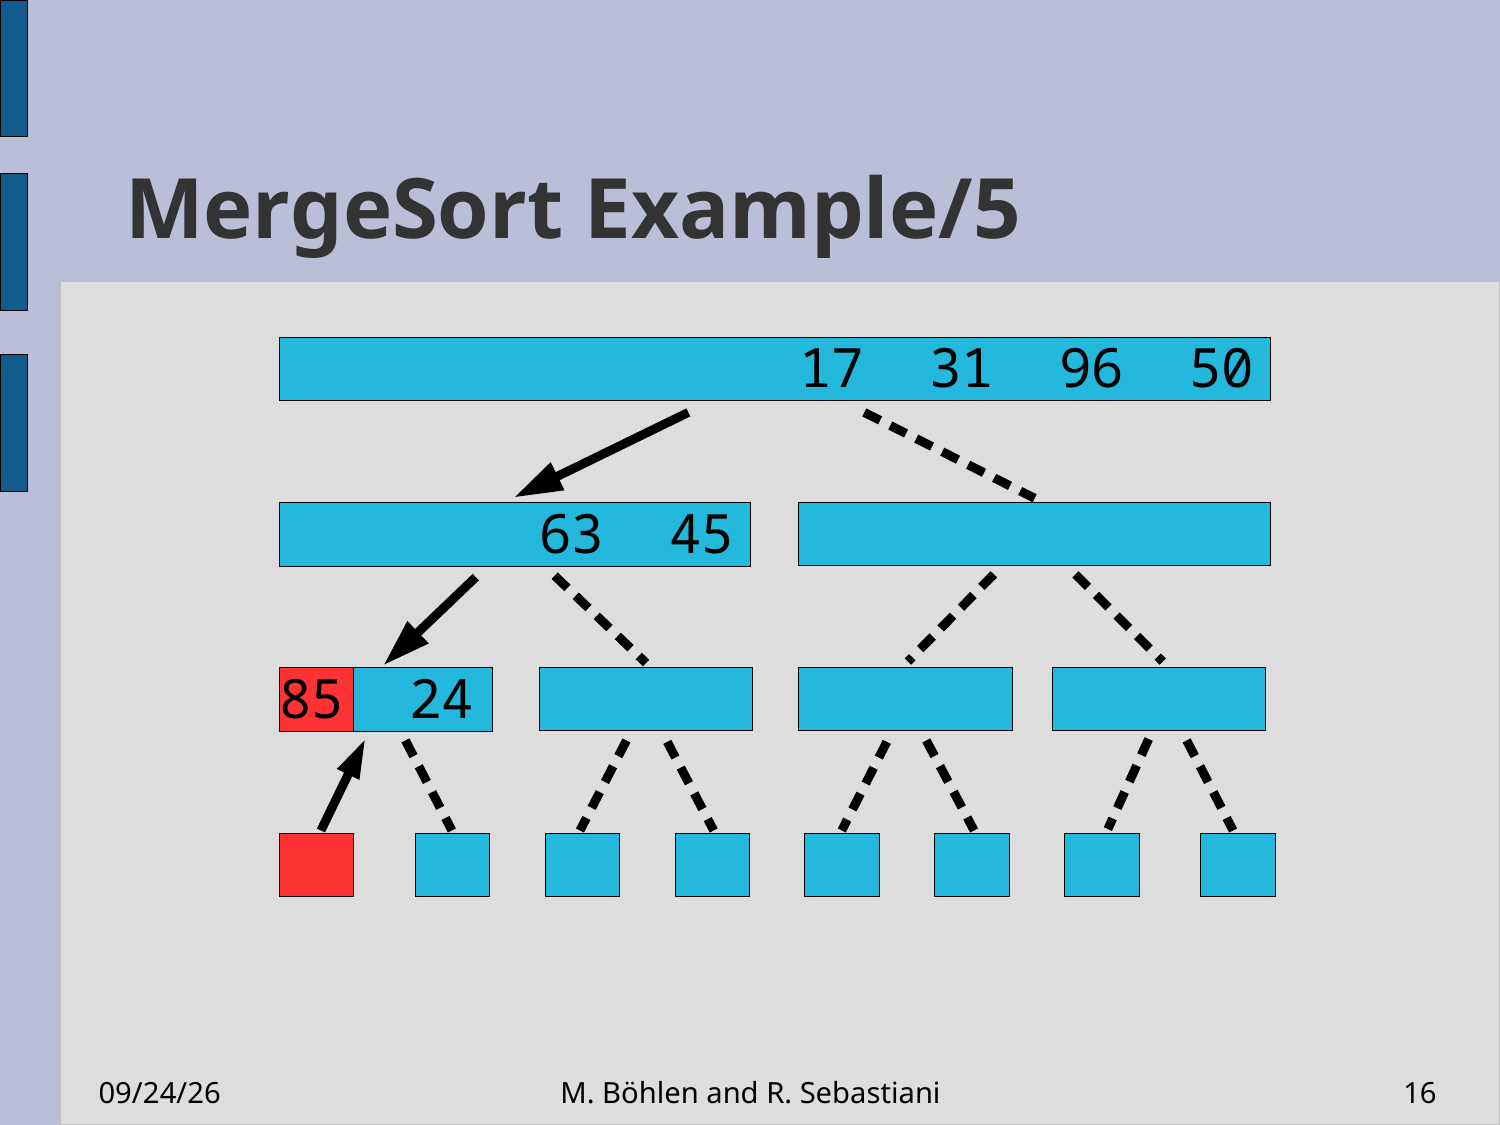

# MergeSort Example/5
 17 31 96 50
 63 45
85 24
85
M. Böhlen and R. Sebastiani
16